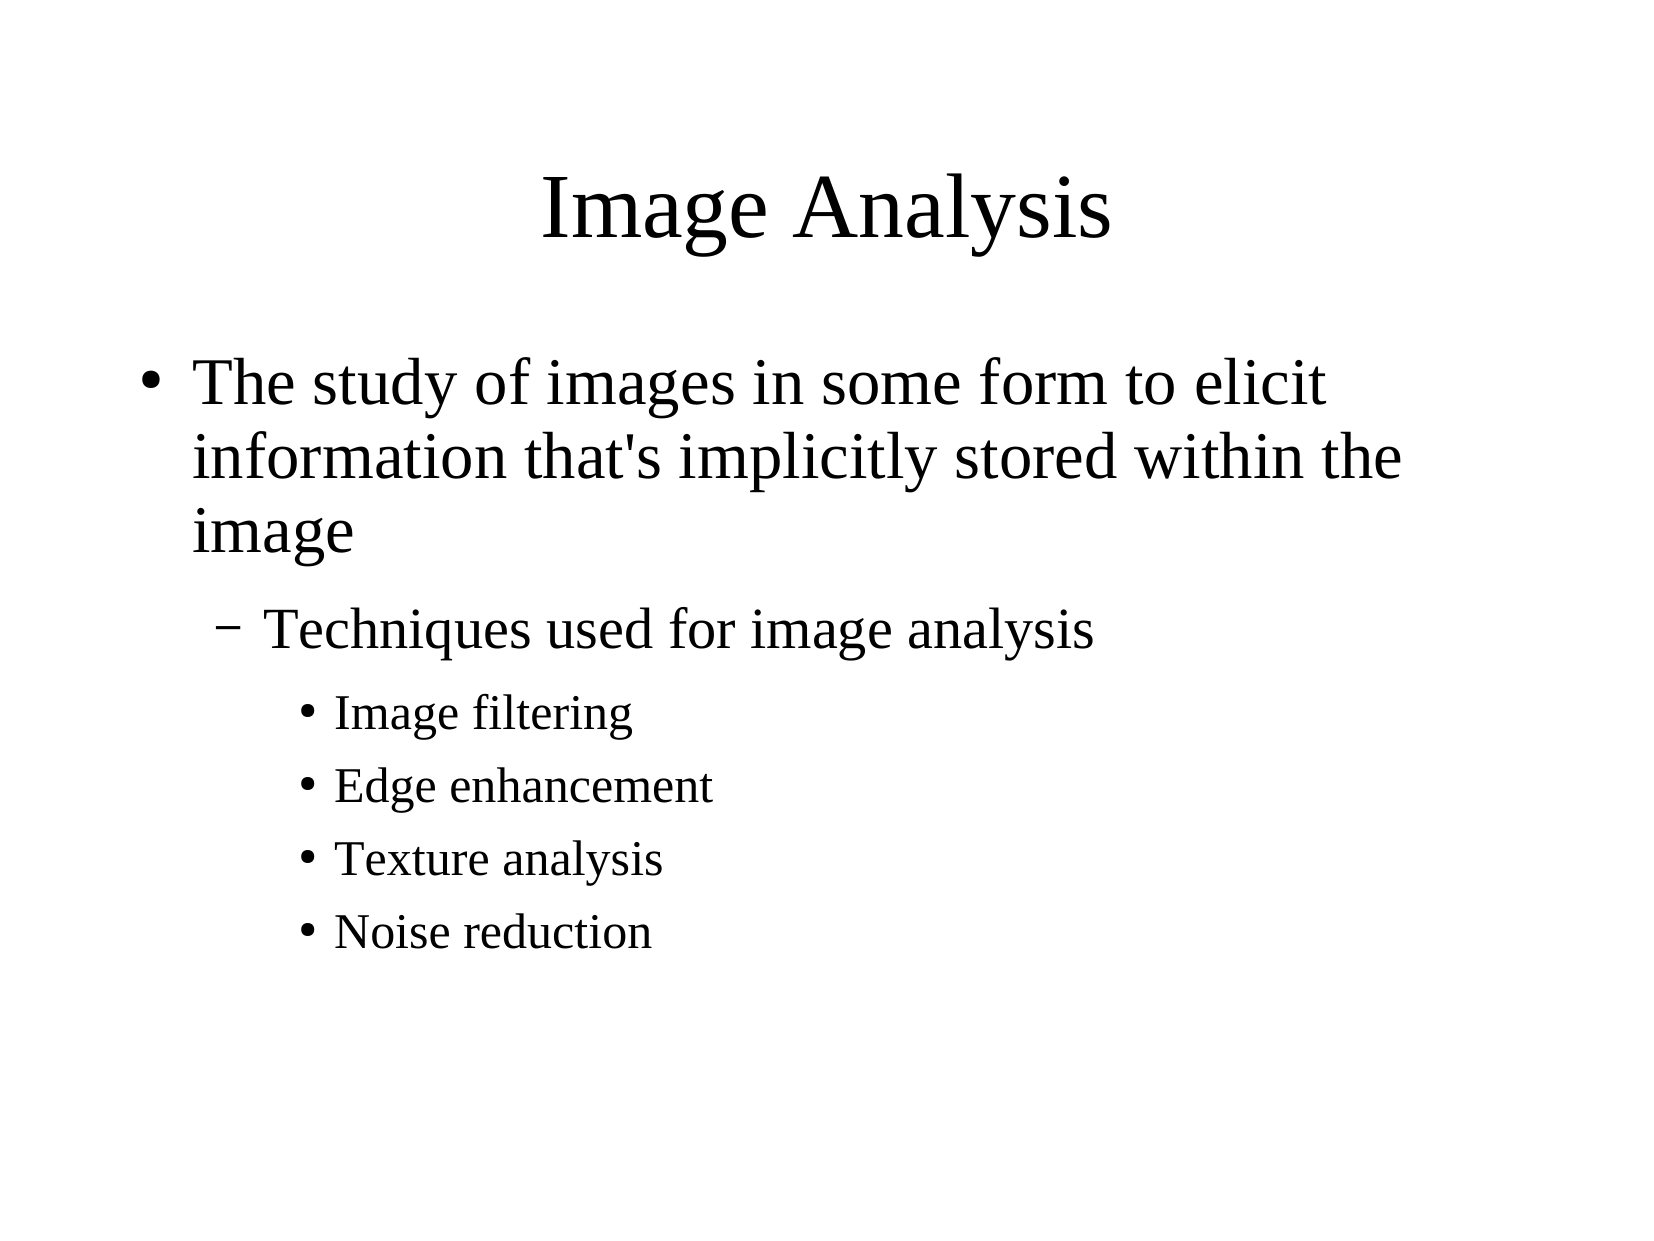

# Image Analysis
The study of images in some form to elicit information that's implicitly stored within the image
Techniques used for image analysis
Image filtering
Edge enhancement
Texture analysis
Noise reduction